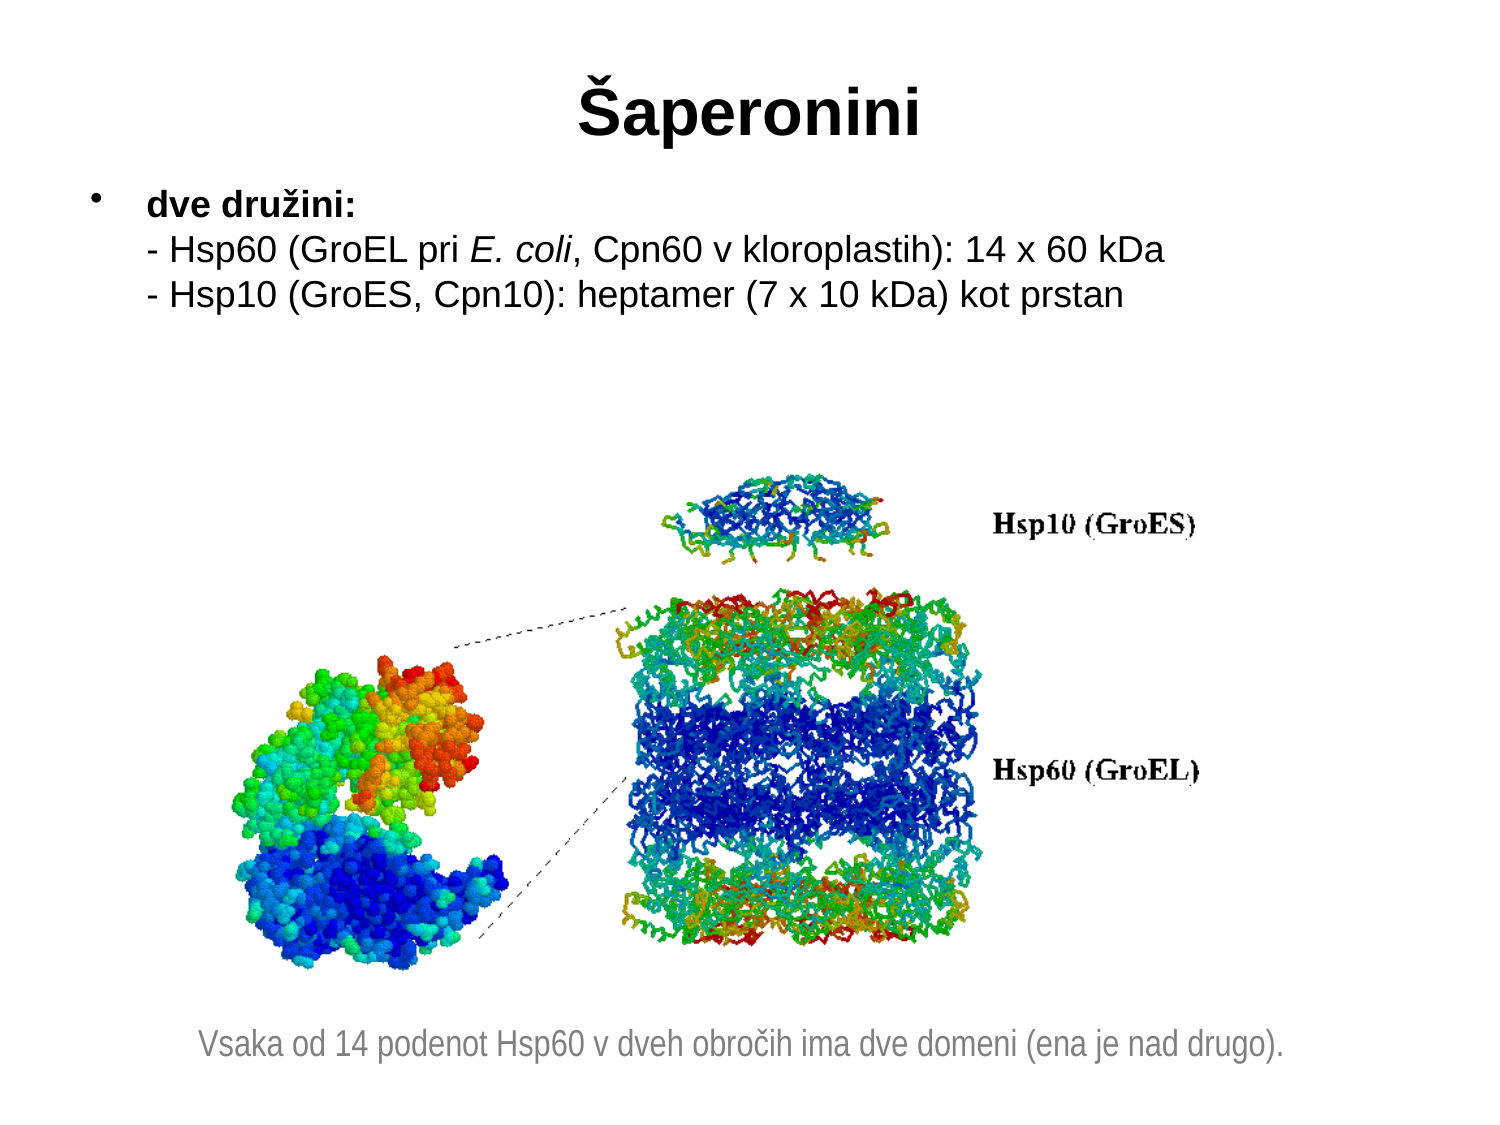

# Šaperonini
dve družini:
- Hsp60 (GroEL pri E. coli, Cpn60 v kloroplastih): 14 x 60 kDa
- Hsp10 (GroES, Cpn10): heptamer (7 x 10 kDa) kot prstan
Vsaka od 14 podenot Hsp60 v dveh obročih ima dve domeni (ena je nad drugo).